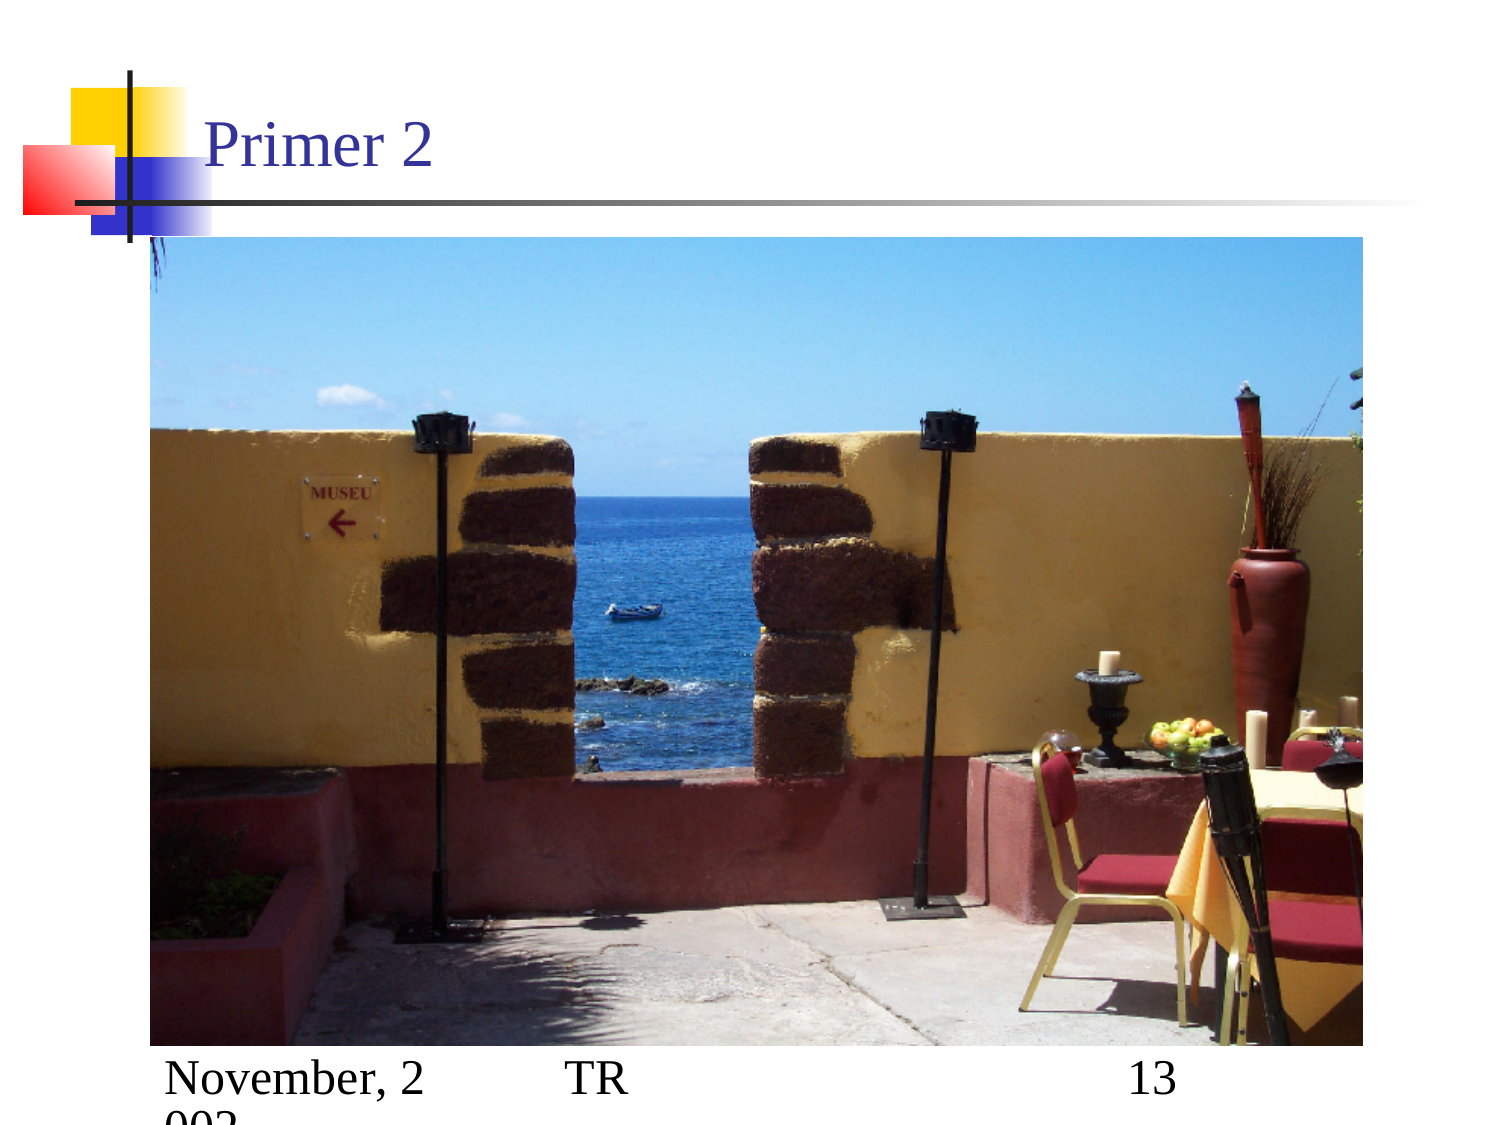

# Primer 2
November, 2002
TR
13